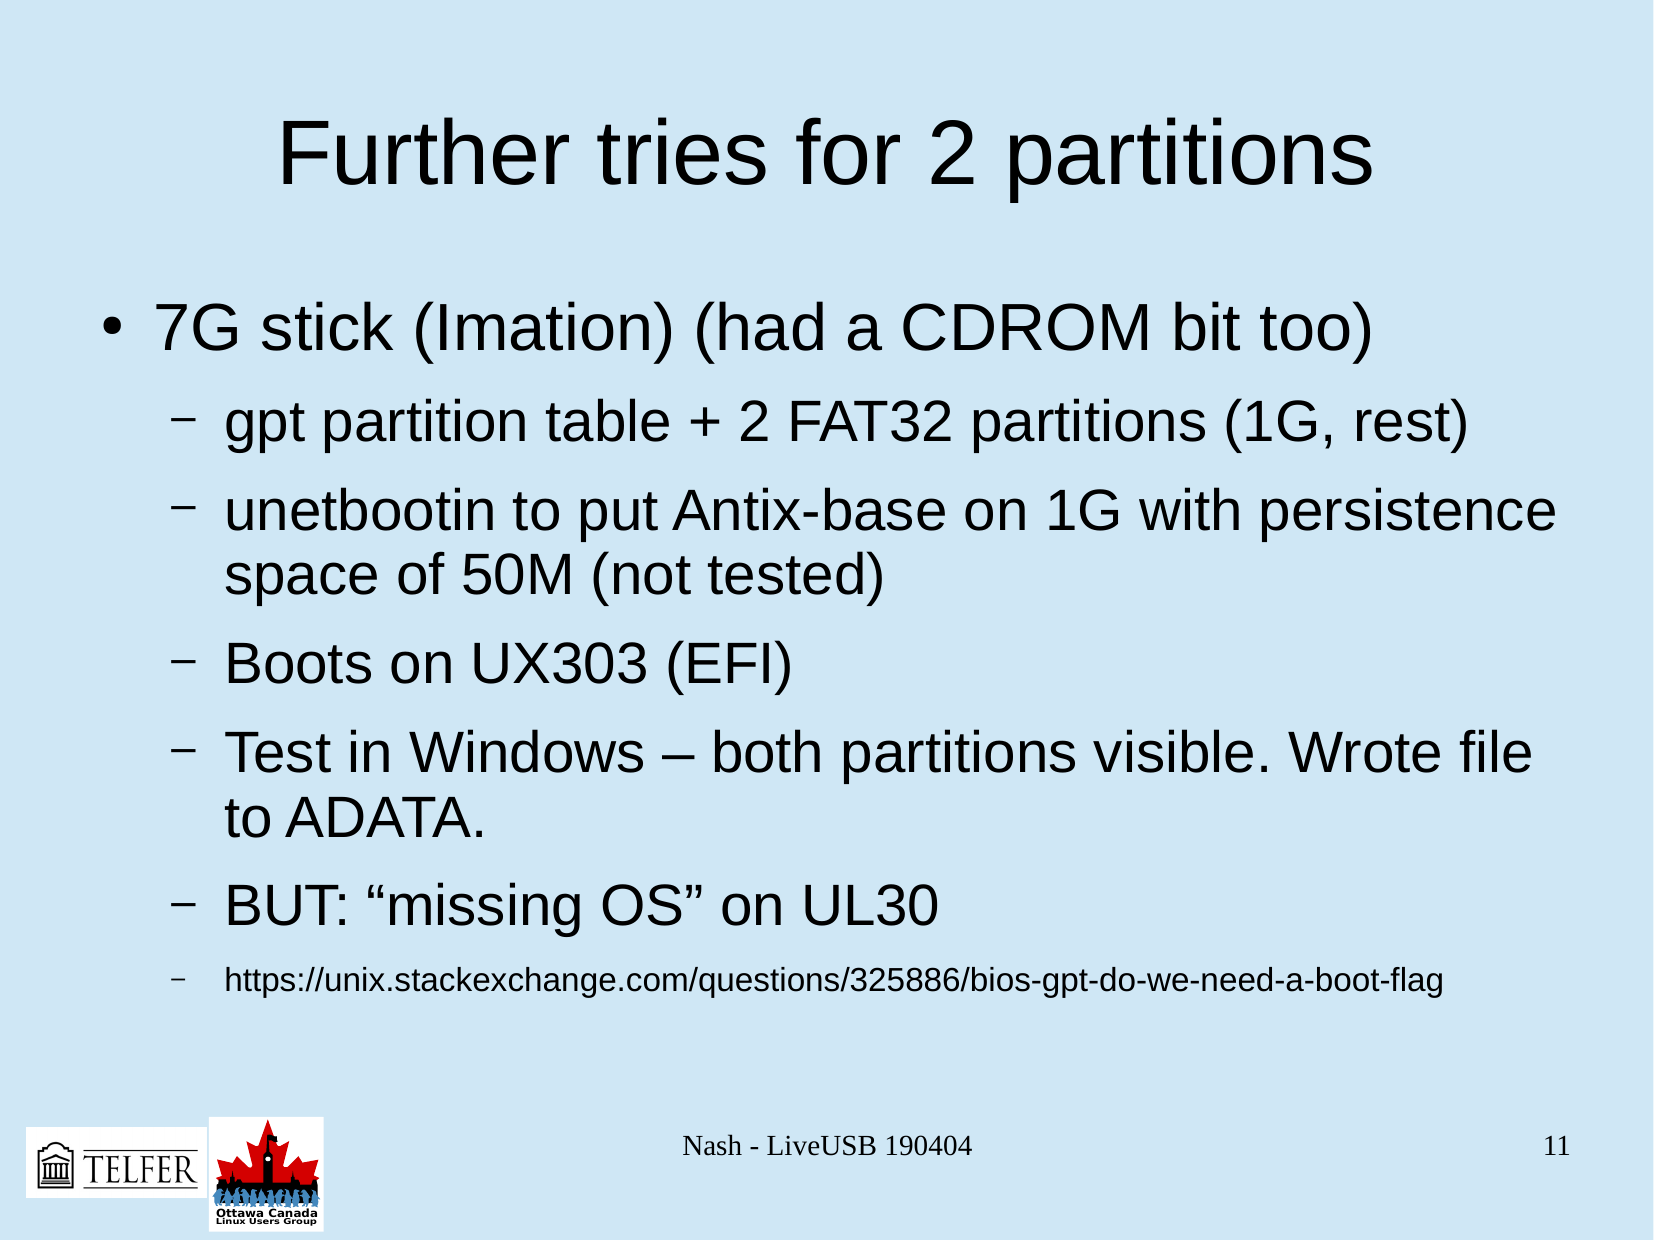

# Further tries for 2 partitions
7G stick (Imation) (had a CDROM bit too)
gpt partition table + 2 FAT32 partitions (1G, rest)
unetbootin to put Antix-base on 1G with persistence space of 50M (not tested)
Boots on UX303 (EFI)
Test in Windows – both partitions visible. Wrote file to ADATA.
BUT: “missing OS” on UL30
https://unix.stackexchange.com/questions/325886/bios-gpt-do-we-need-a-boot-flag
Nash - LiveUSB 190404
11